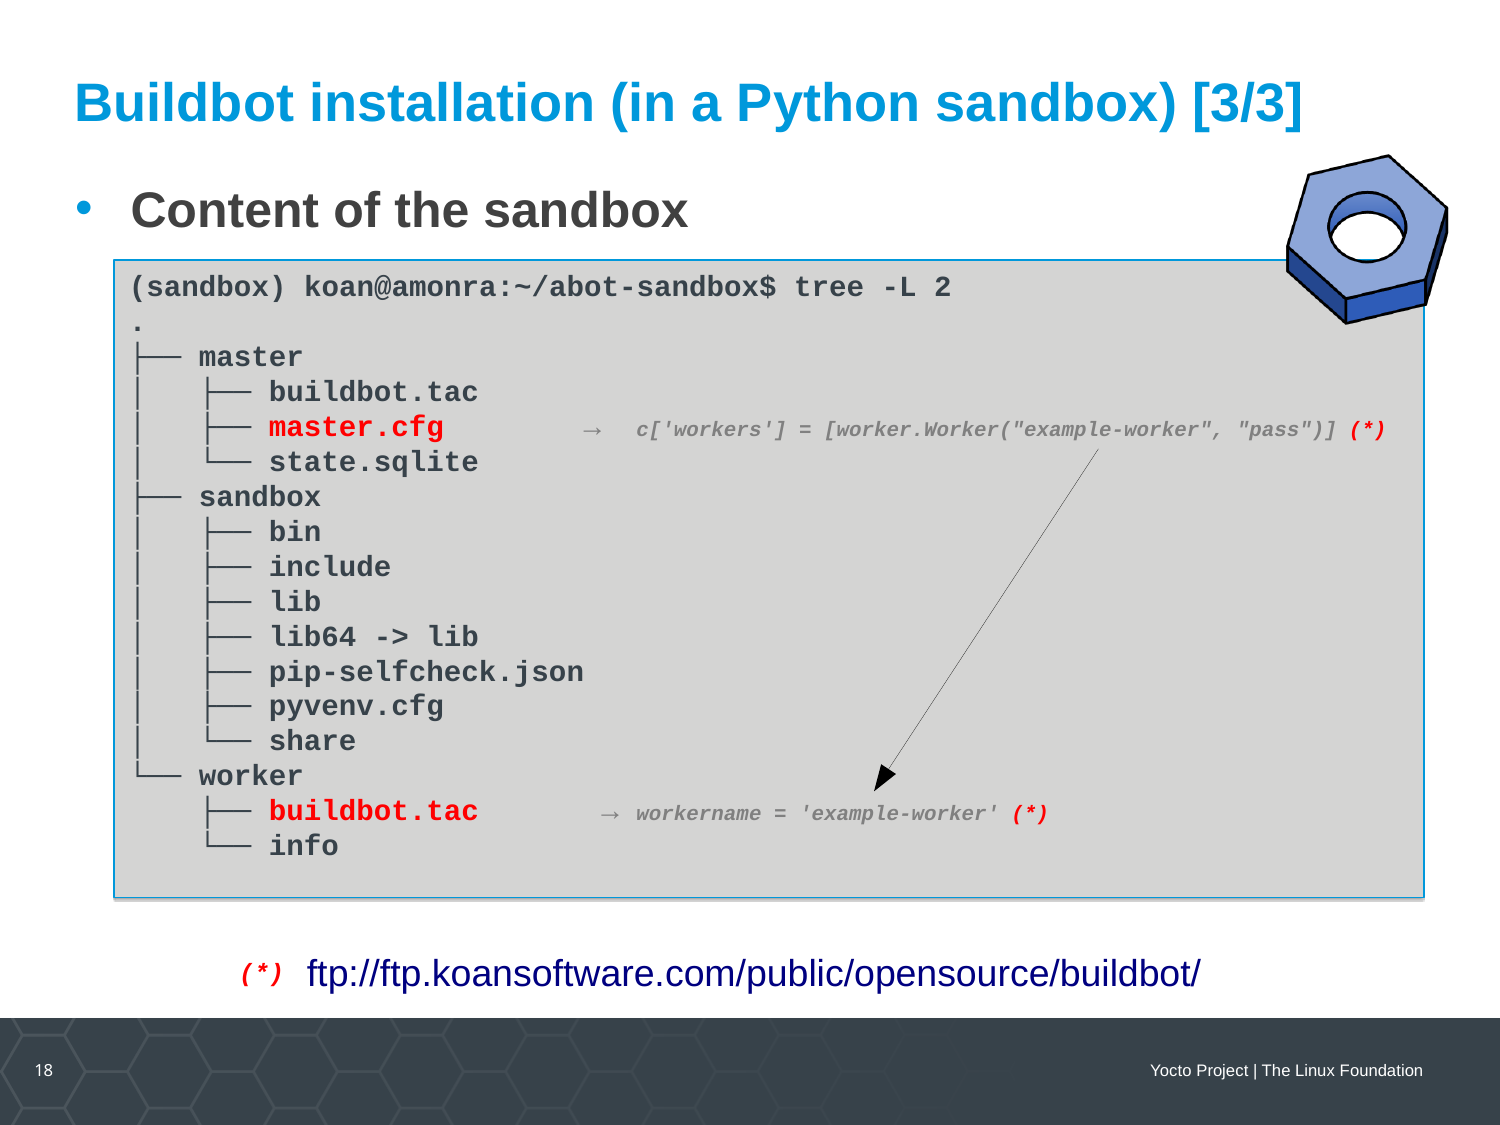

Buildbot installation (in a Python sandbox) [3/3]
Content of the sandbox
(sandbox) koan@amonra:~/abot-sandbox$ tree -L 2
.
├── master
│   ├── buildbot.tac
│   ├── master.cfg → c['workers'] = [worker.Worker("example-worker", "pass")] (*)
│   └── state.sqlite
├── sandbox
│   ├── bin
│   ├── include
│   ├── lib
│   ├── lib64 -> lib
│   ├── pip-selfcheck.json
│   ├── pyvenv.cfg
│   └── share
└── worker
 ├── buildbot.tac → workername = 'example-worker' (*)
 └── info
ftp://ftp.koansoftware.com/public/opensource/buildbot/
(*)